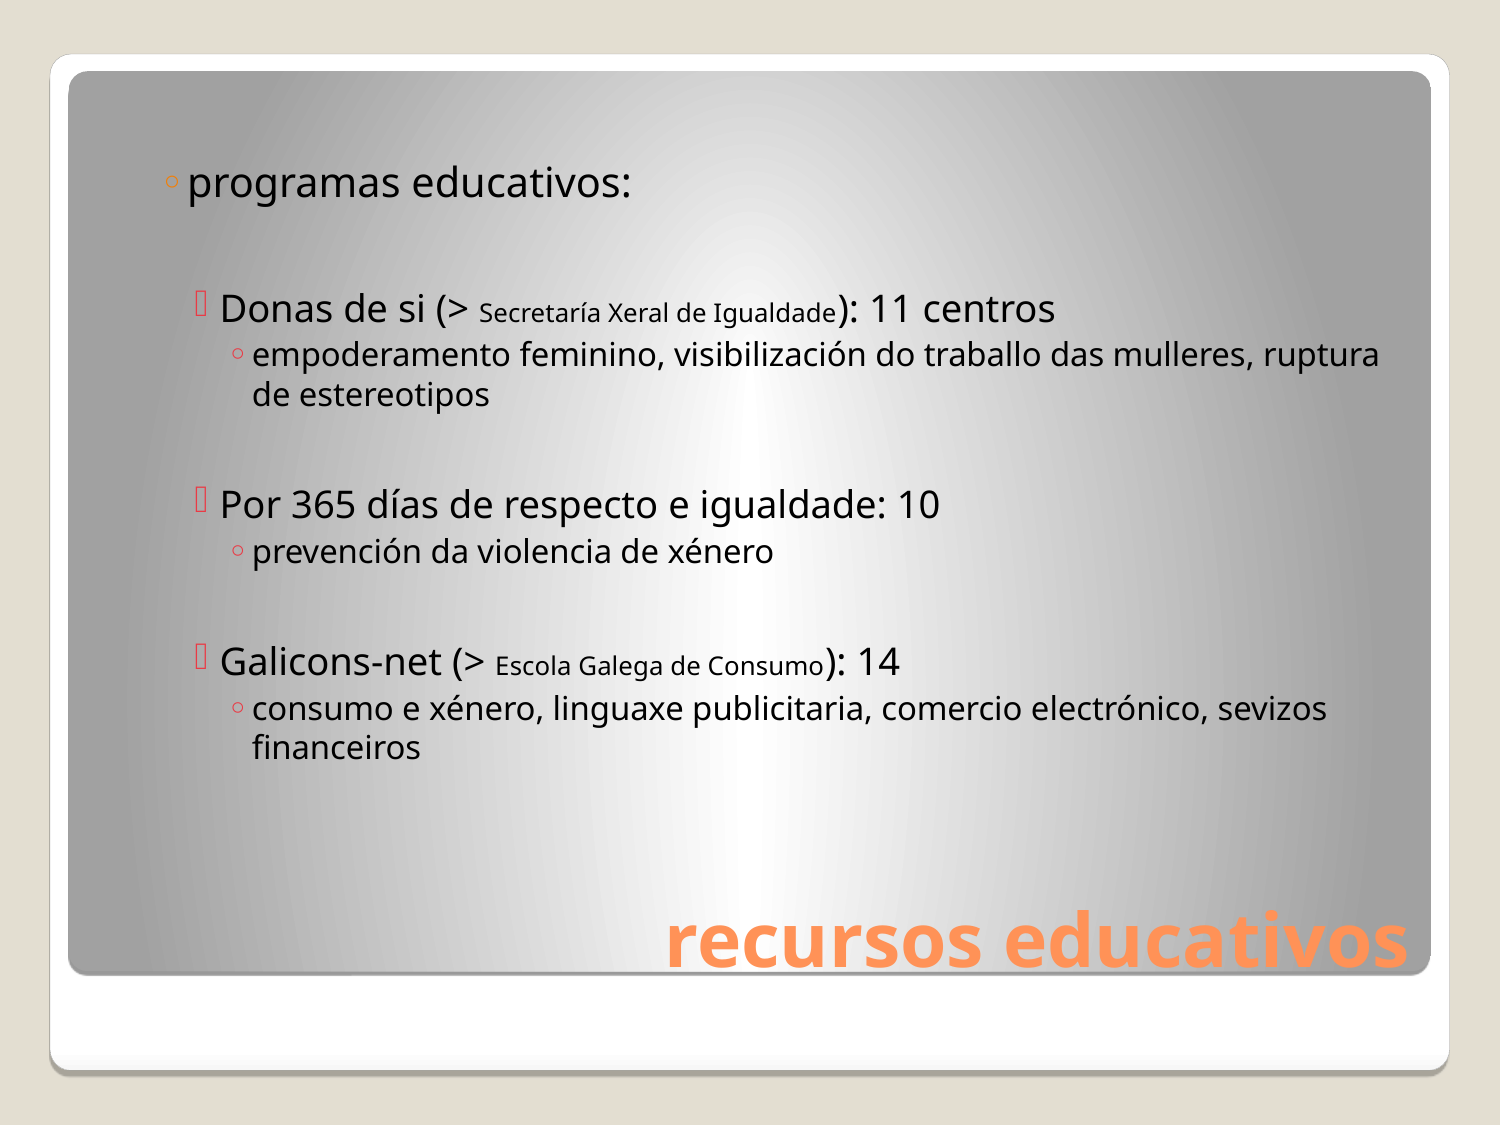

programas educativos:
Donas de si (> Secretaría Xeral de Igualdade): 11 centros
empoderamento feminino, visibilización do traballo das mulleres, ruptura de estereotipos
Por 365 días de respecto e igualdade: 10
prevención da violencia de xénero
Galicons-net (> Escola Galega de Consumo): 14
consumo e xénero, linguaxe publicitaria, comercio electrónico, sevizos financeiros
# recursos educativos